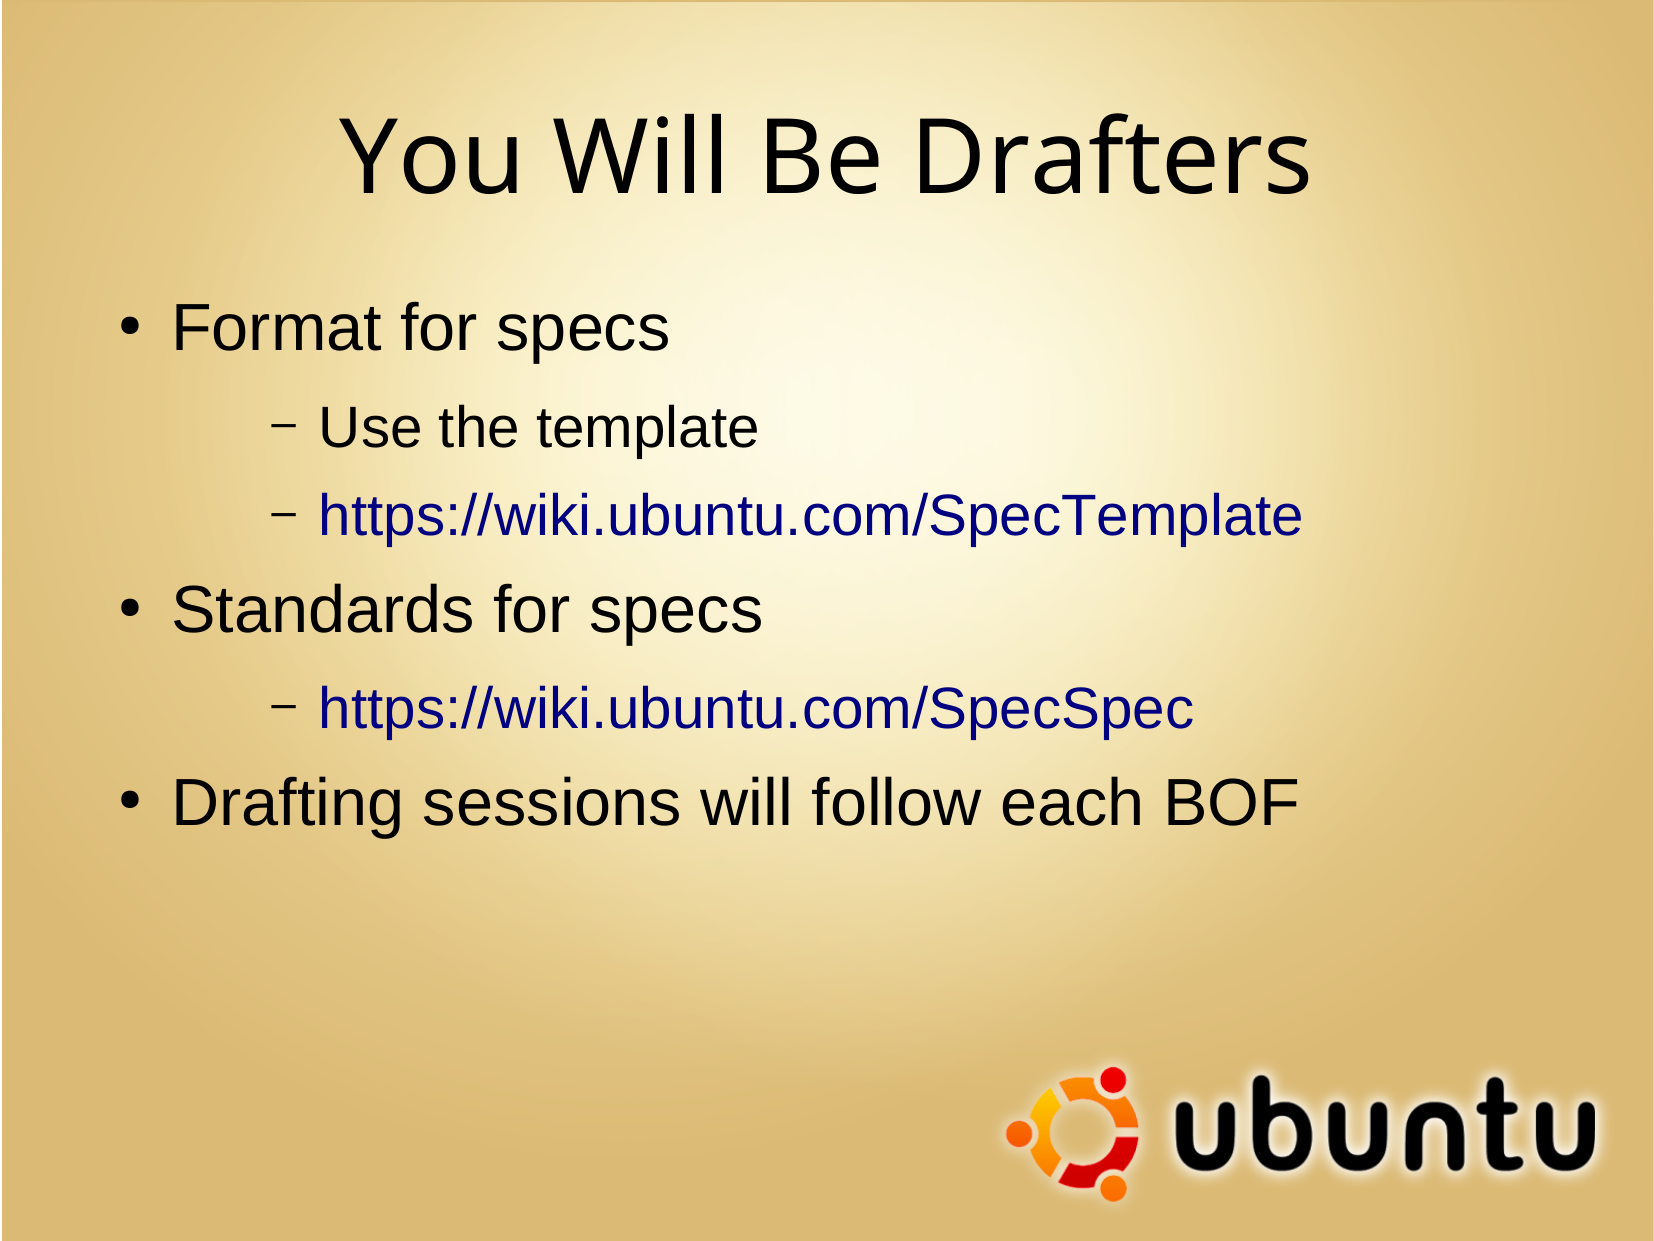

# You Will Be Drafters
Format for specs
Use the template
https://wiki.ubuntu.com/SpecTemplate
Standards for specs
https://wiki.ubuntu.com/SpecSpec
Drafting sessions will follow each BOF